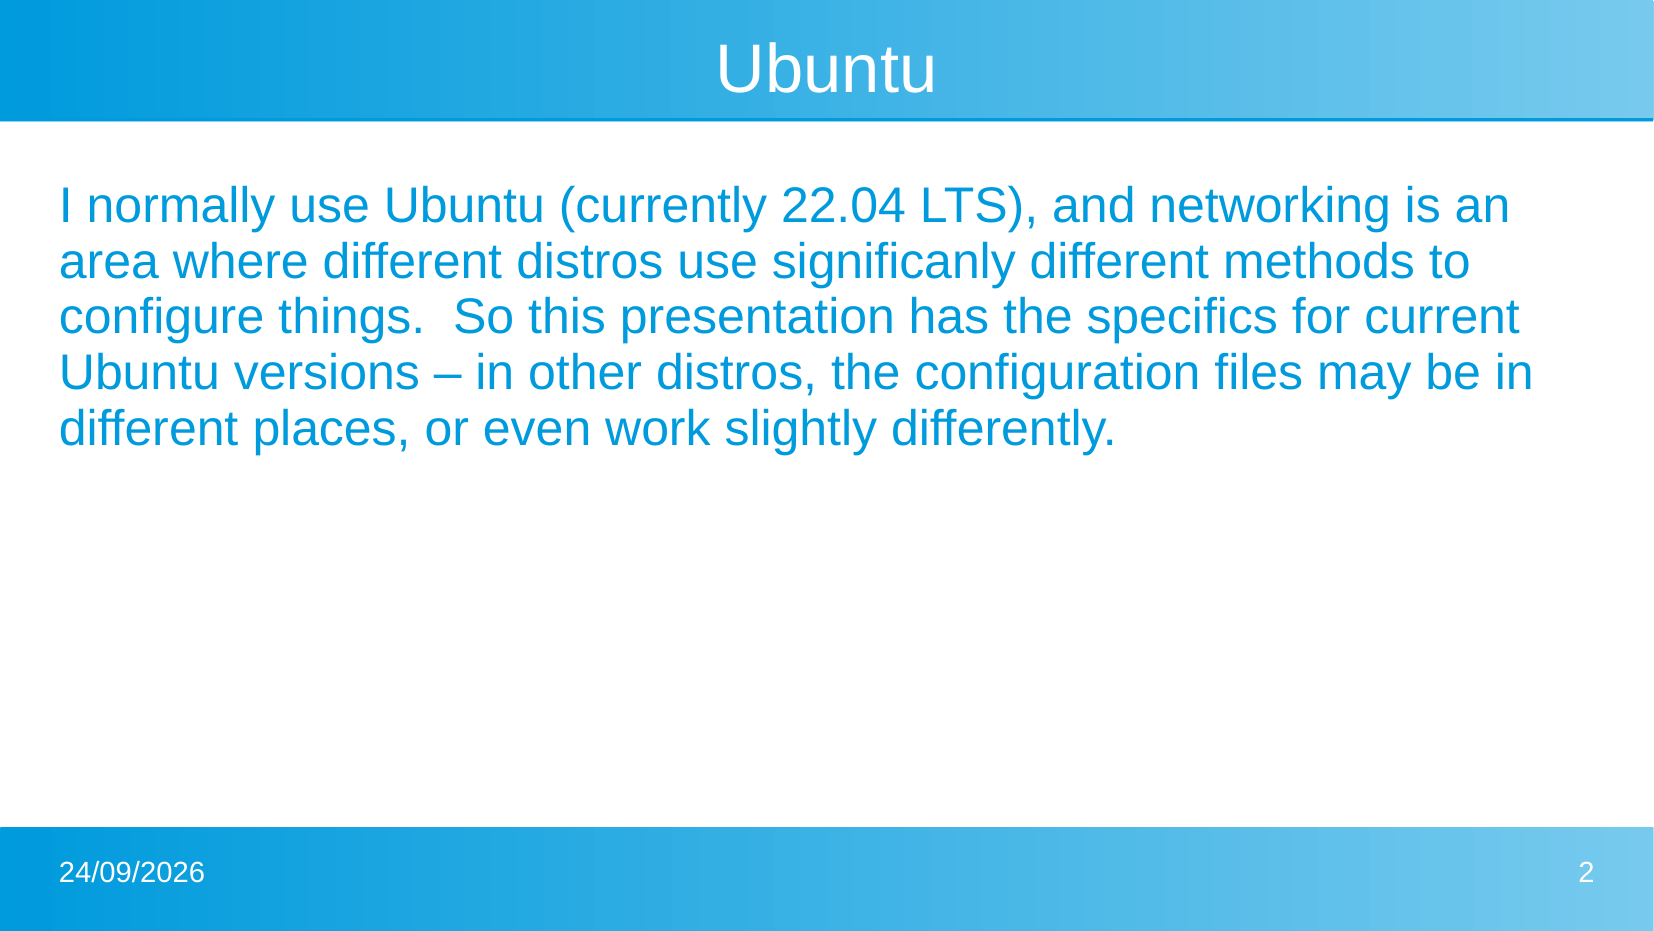

# Ubuntu
I normally use Ubuntu (currently 22.04 LTS), and networking is an area where different distros use significanly different methods to configure things. So this presentation has the specifics for current Ubuntu versions – in other distros, the configuration files may be in different places, or even work slightly differently.
2